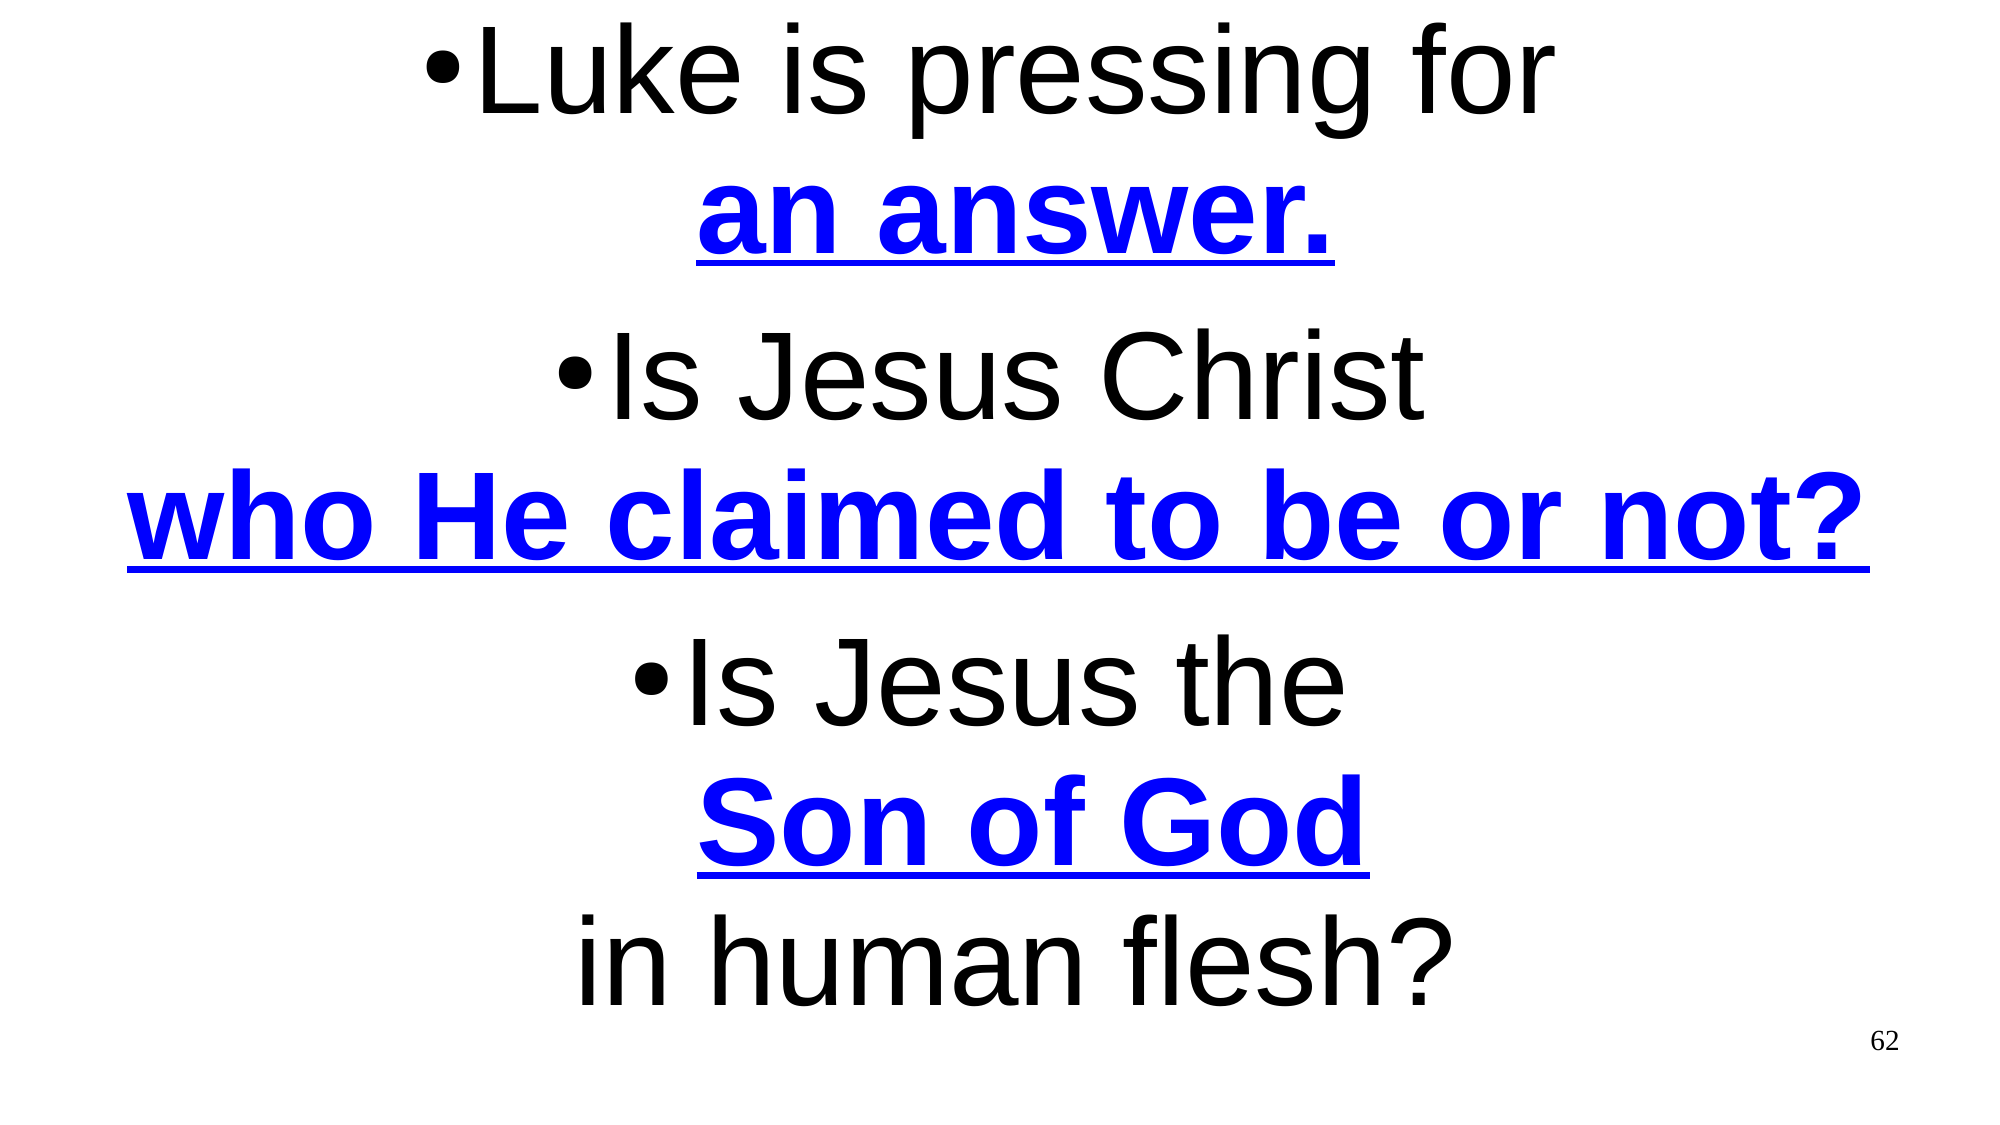

# Luke is pressing for an answer.
Is Jesus Christ
who He claimed to be or not?
Is Jesus the
Son of God
 in human flesh?
62